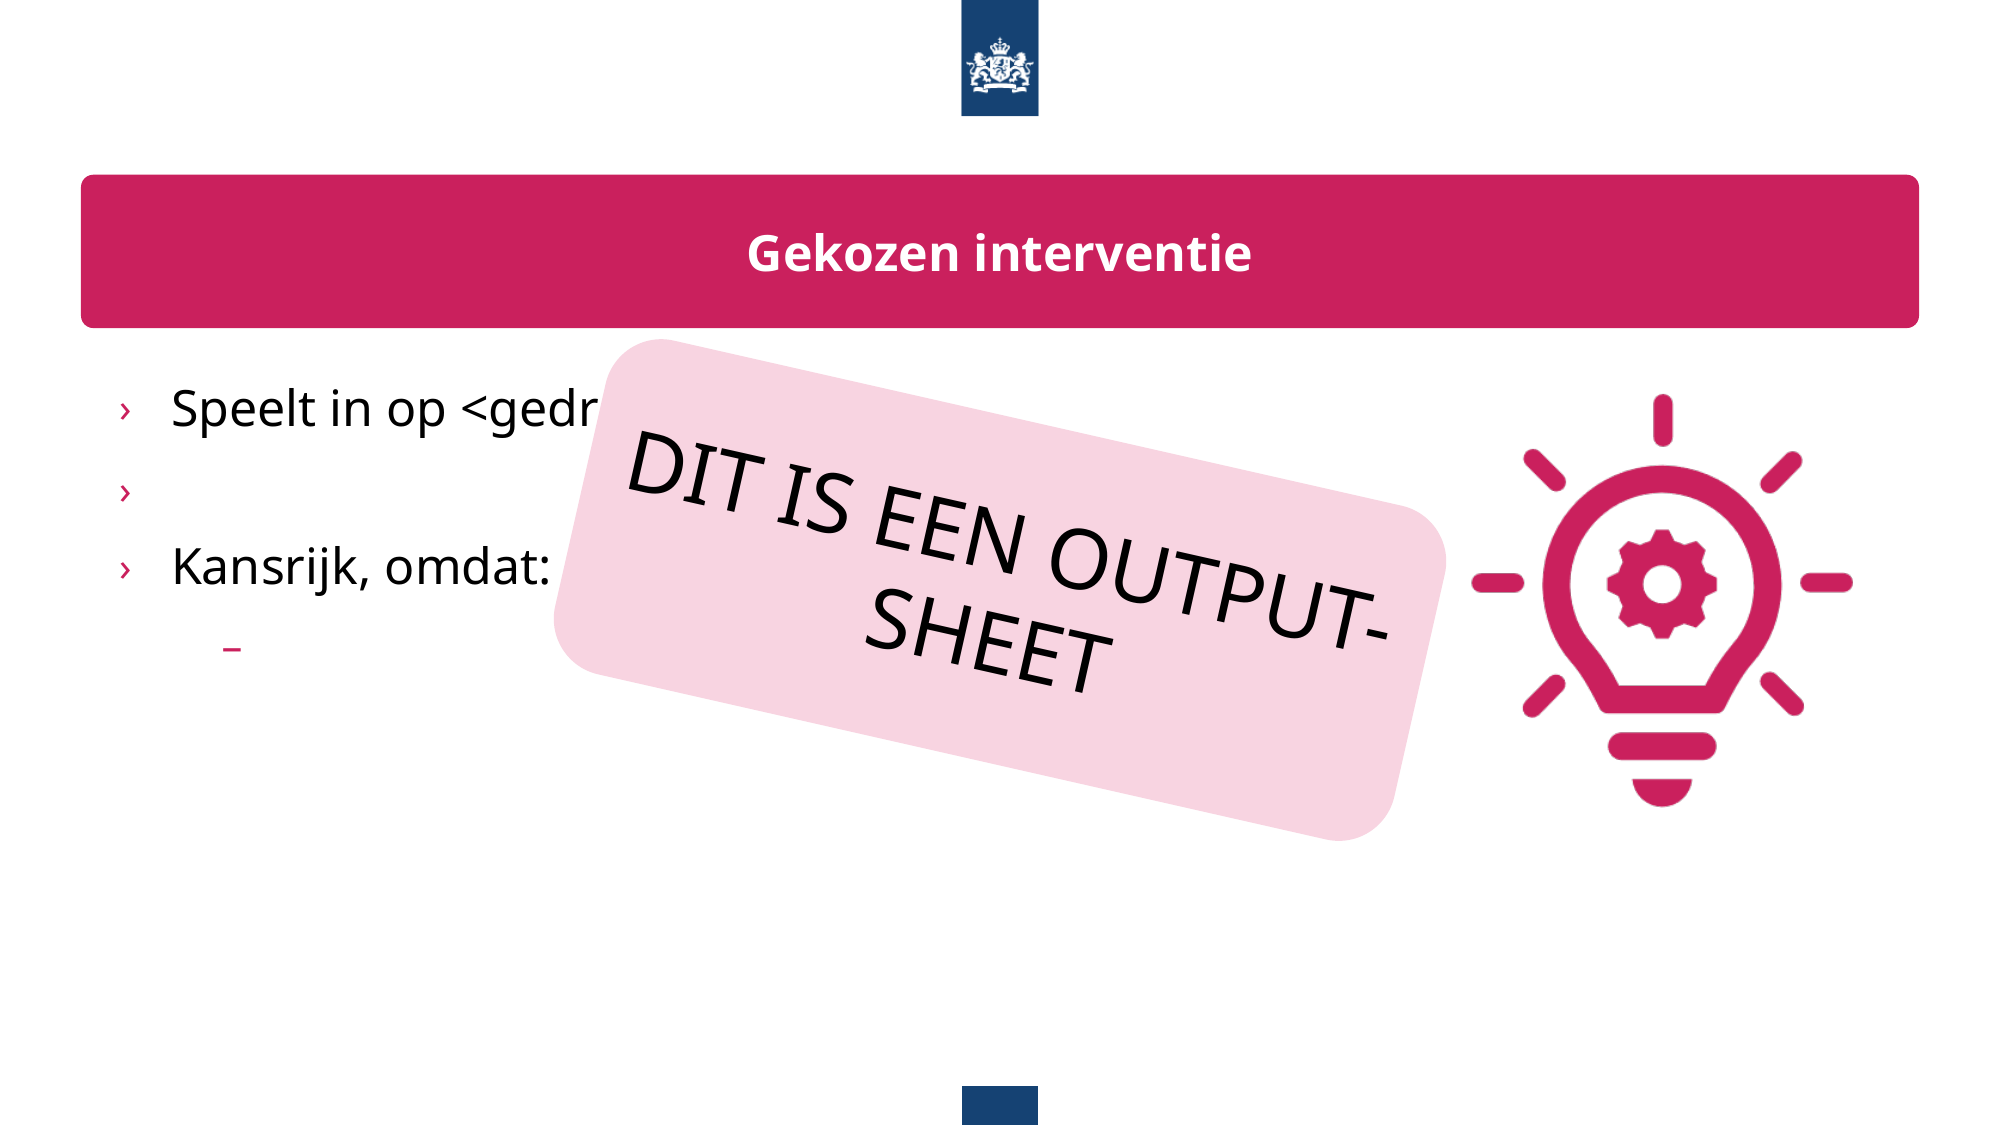

Gekozen interventie
# Speelt in op <gedragsbepaler>
Kansrijk, omdat:
DIT IS EEN OUTPUT-SHEET